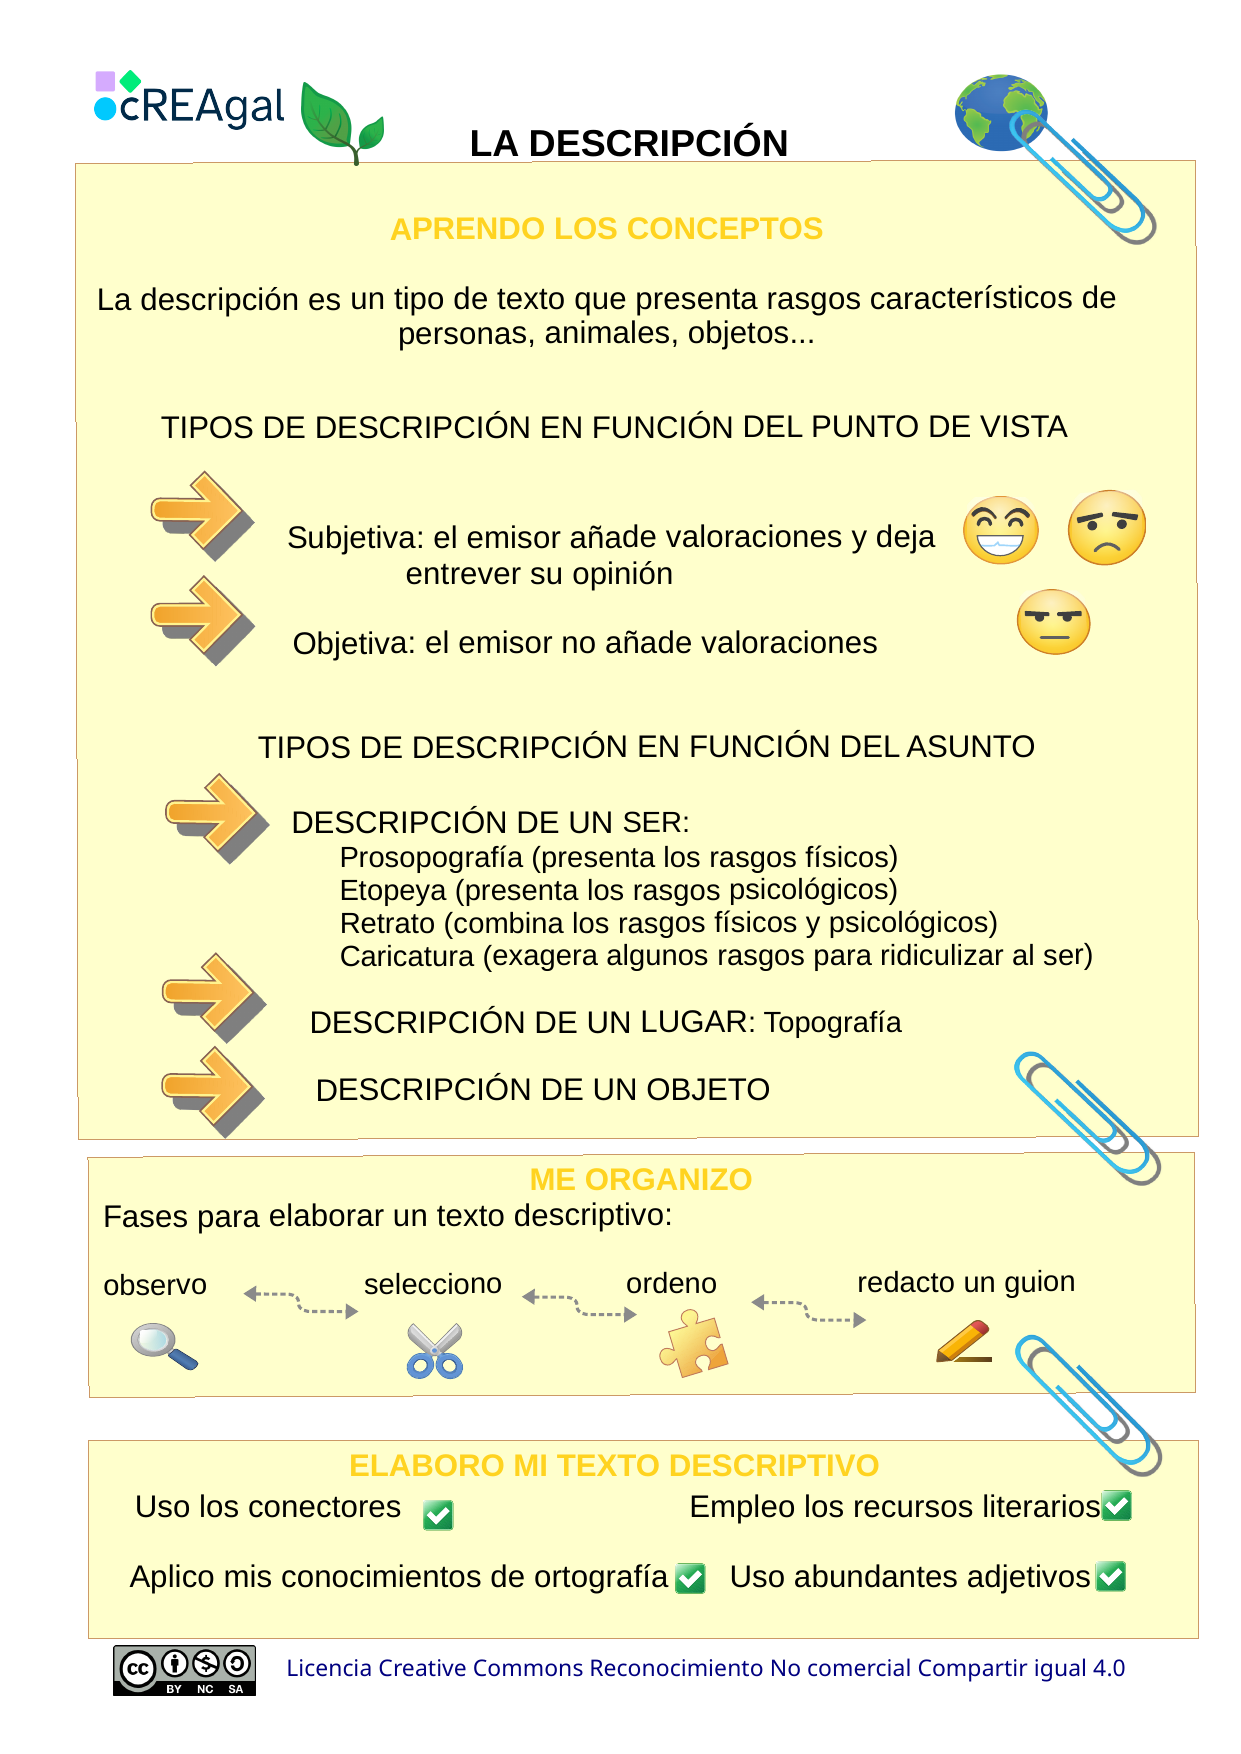

LA DESCRIPCIÓN
APRENDO LOS CONCEPTOS
La descripción es un tipo de texto que presenta rasgos característicos de personas, animales, objetos...
 TIPOS DE DESCRIPCIÓN EN FUNCIÓN DEL PUNTO DE VISTA
 Subjetiva: el emisor añade valoraciones y deja entrever su opinión
 Objetiva: el emisor no añade valoraciones
 TIPOS DE DESCRIPCIÓN EN FUNCIÓN DEL ASUNTO
 DESCRIPCIÓN DE UN SER:
 Prosopografía (presenta los rasgos físicos)
 Etopeya (presenta los rasgos psicológicos)
 Retrato (combina los rasgos físicos y psicológicos)
 Caricatura (exagera algunos rasgos para ridiculizar al ser)
 DESCRIPCIÓN DE UN LUGAR: Topografía
 DESCRIPCIÓN DE UN OBJETO
ME ORGANIZO
Fases para elaborar un texto descriptivo:
observo selecciono ordeno redacto un guion
ELABORO MI TEXTO DESCRIPTIVO
 Uso los conectores Empleo los recursos literarios
 Aplico mis conocimientos de ortografía Uso abundantes adjetivos
Licencia Creative Commons Reconocimiento No comercial Compartir igual 4.0